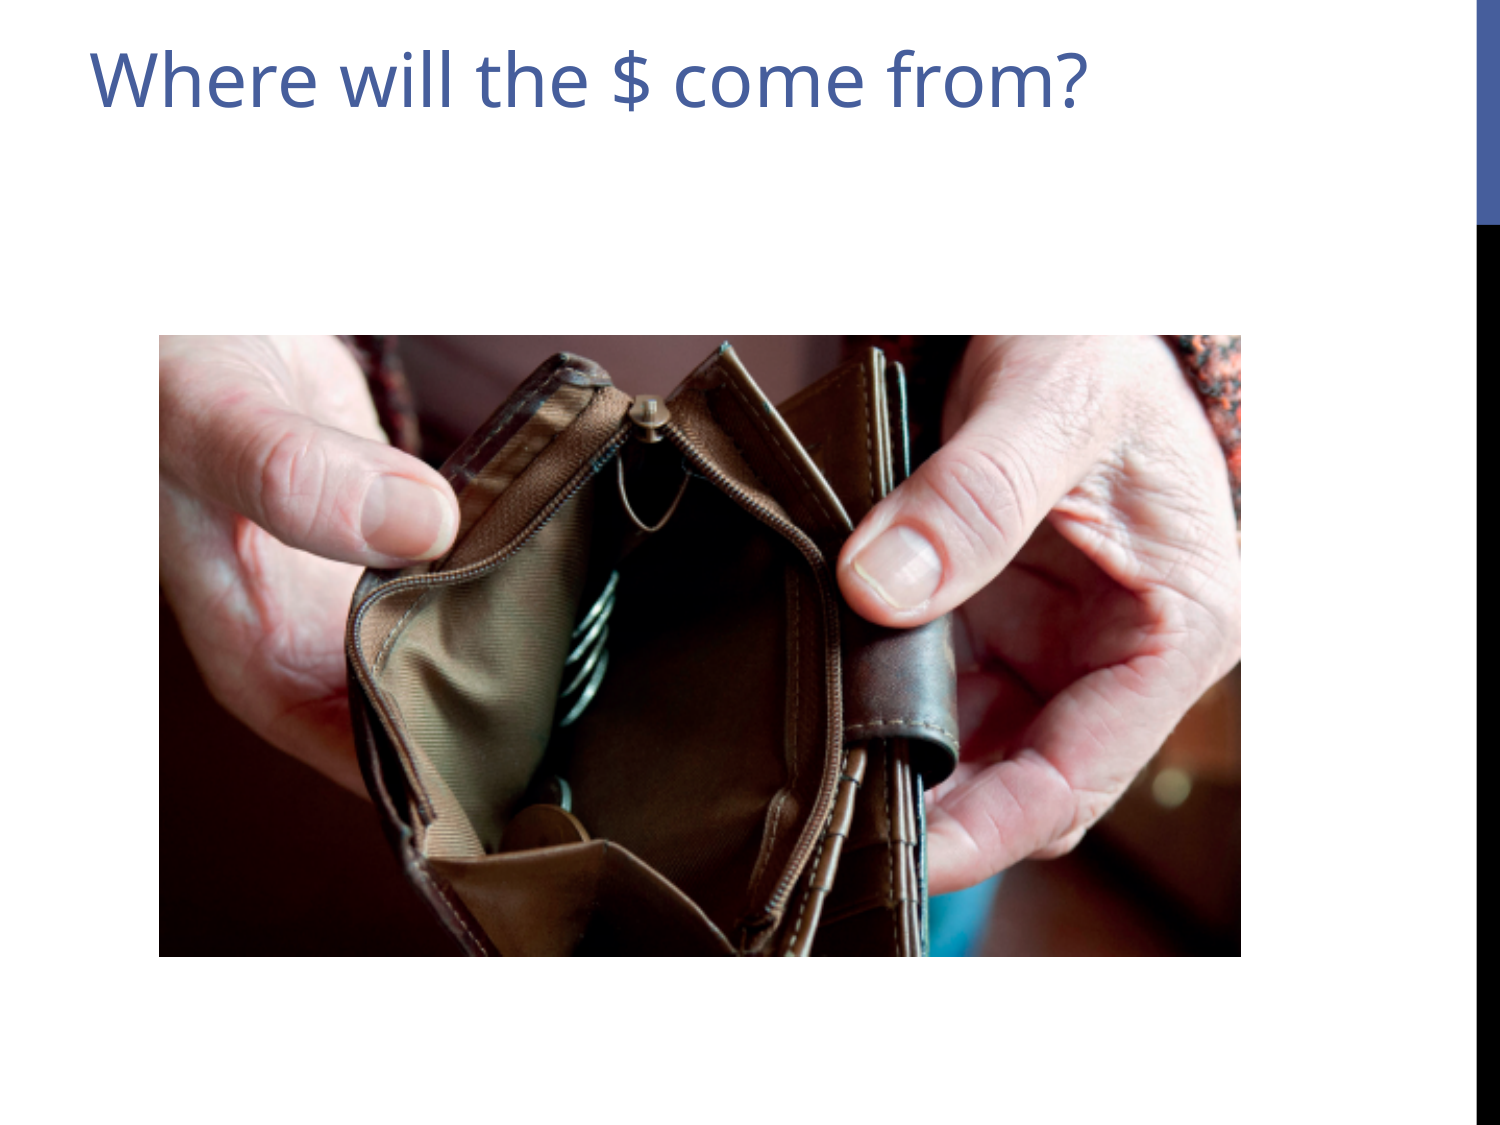

# Where will the $ come from?